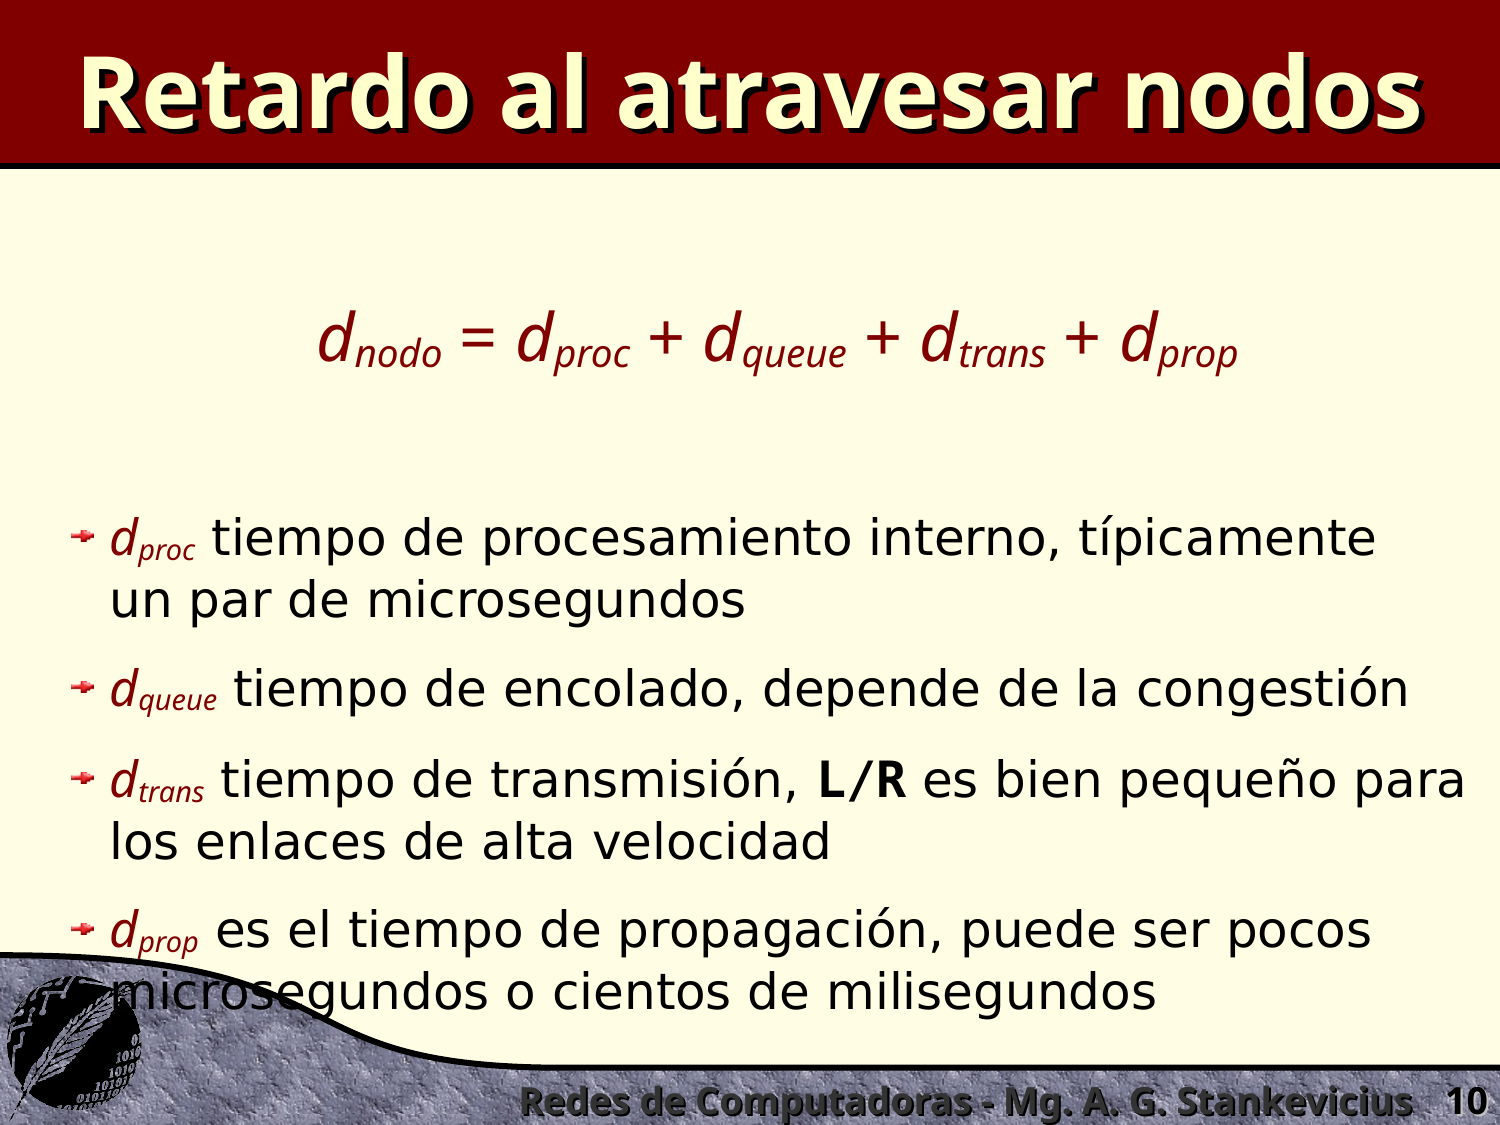

# Retardo al atravesar nodos
dnodo = dproc + dqueue + dtrans + dprop
dproc tiempo de procesamiento interno, típicamente
un par de microsegundos
dqueue tiempo de encolado, depende de la congestión
dtrans tiempo de transmisión, L/R es bien pequeño para los enlaces de alta velocidad
dprop es el tiempo de propagación, puede ser pocos microsegundos o cientos de milisegundos
10